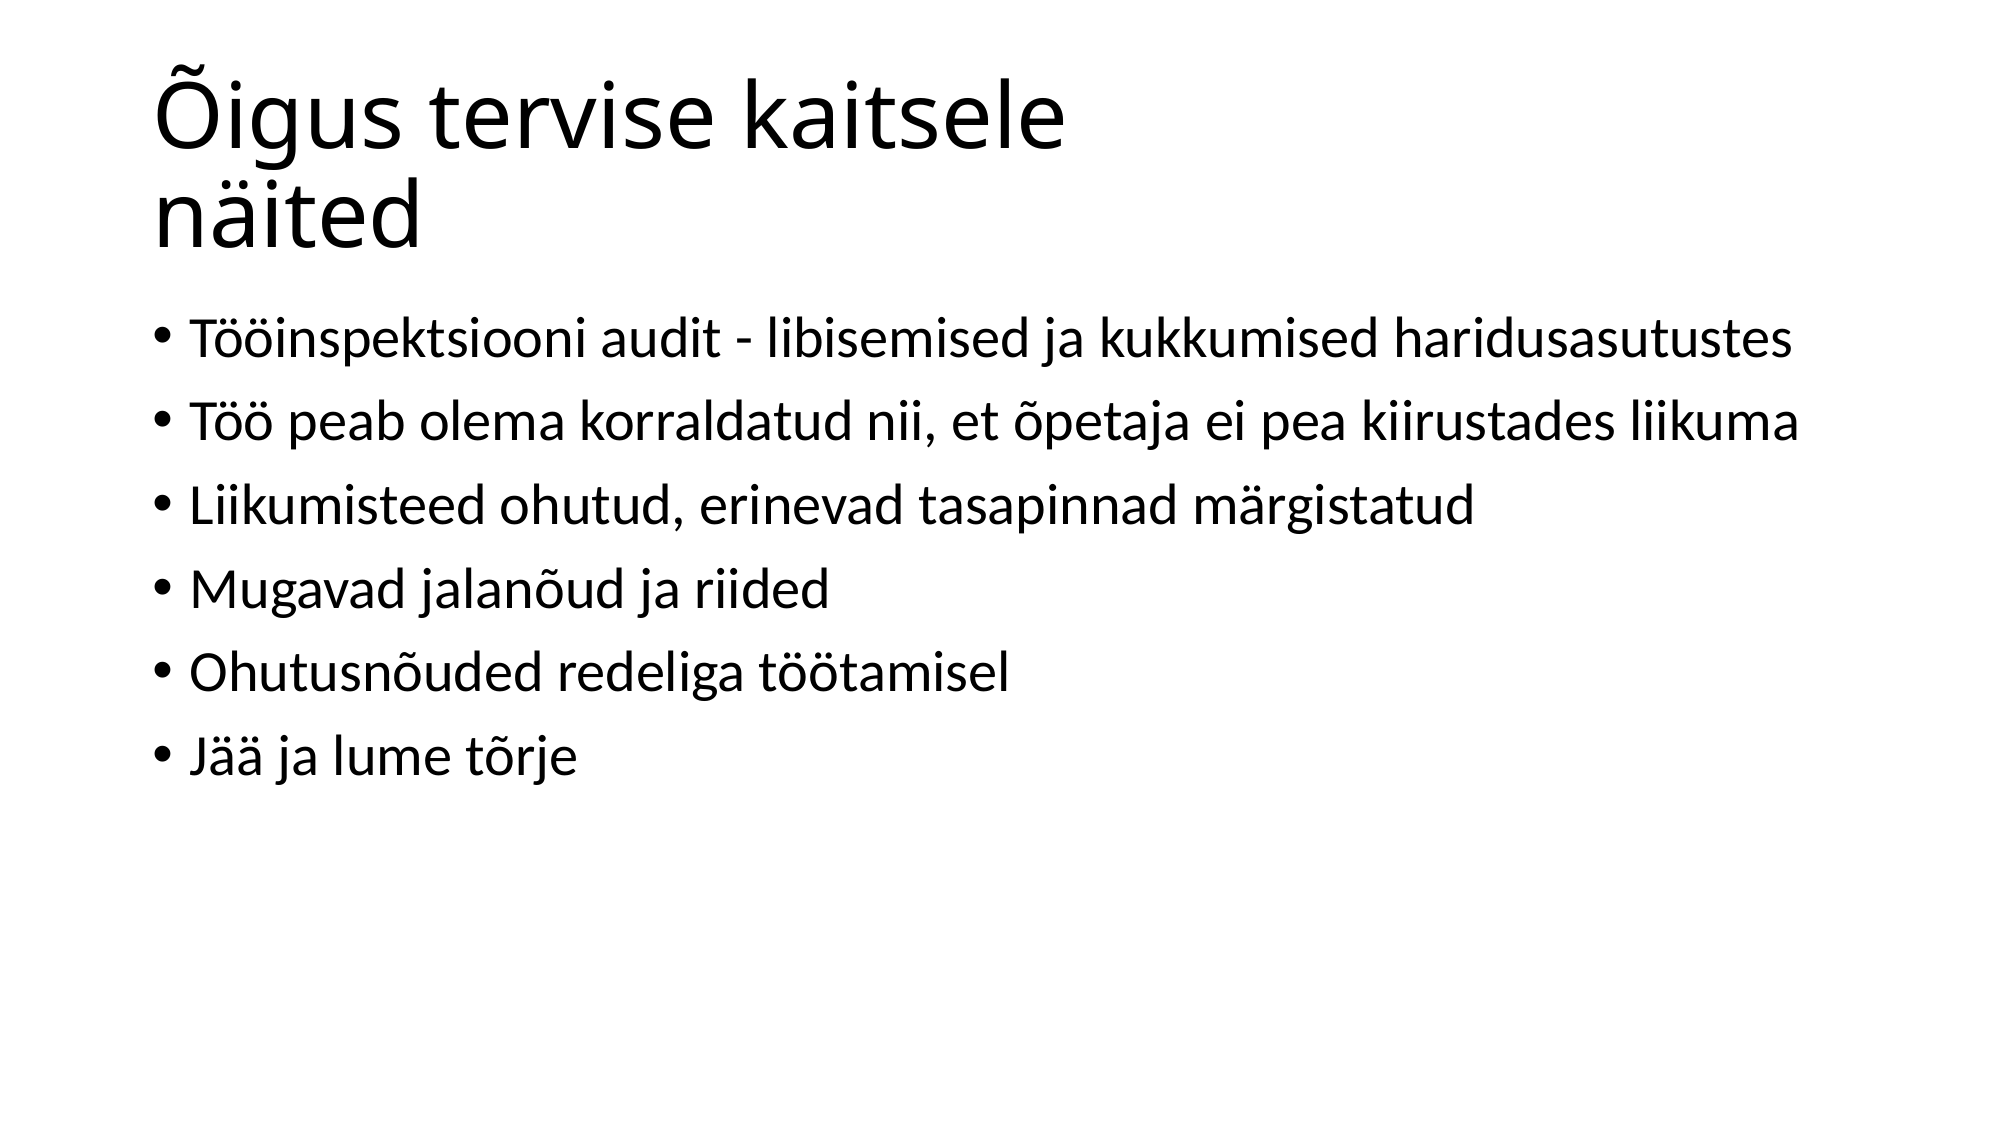

# Õigus tervise kaitsele näited
Tööinspektsiooni audit - libisemised ja kukkumised haridusasutustes
Töö peab olema korraldatud nii, et õpetaja ei pea kiirustades liikuma
Liikumisteed ohutud, erinevad tasapinnad märgistatud
Mugavad jalanõud ja riided
Ohutusnõuded redeliga töötamisel
Jää ja lume tõrje